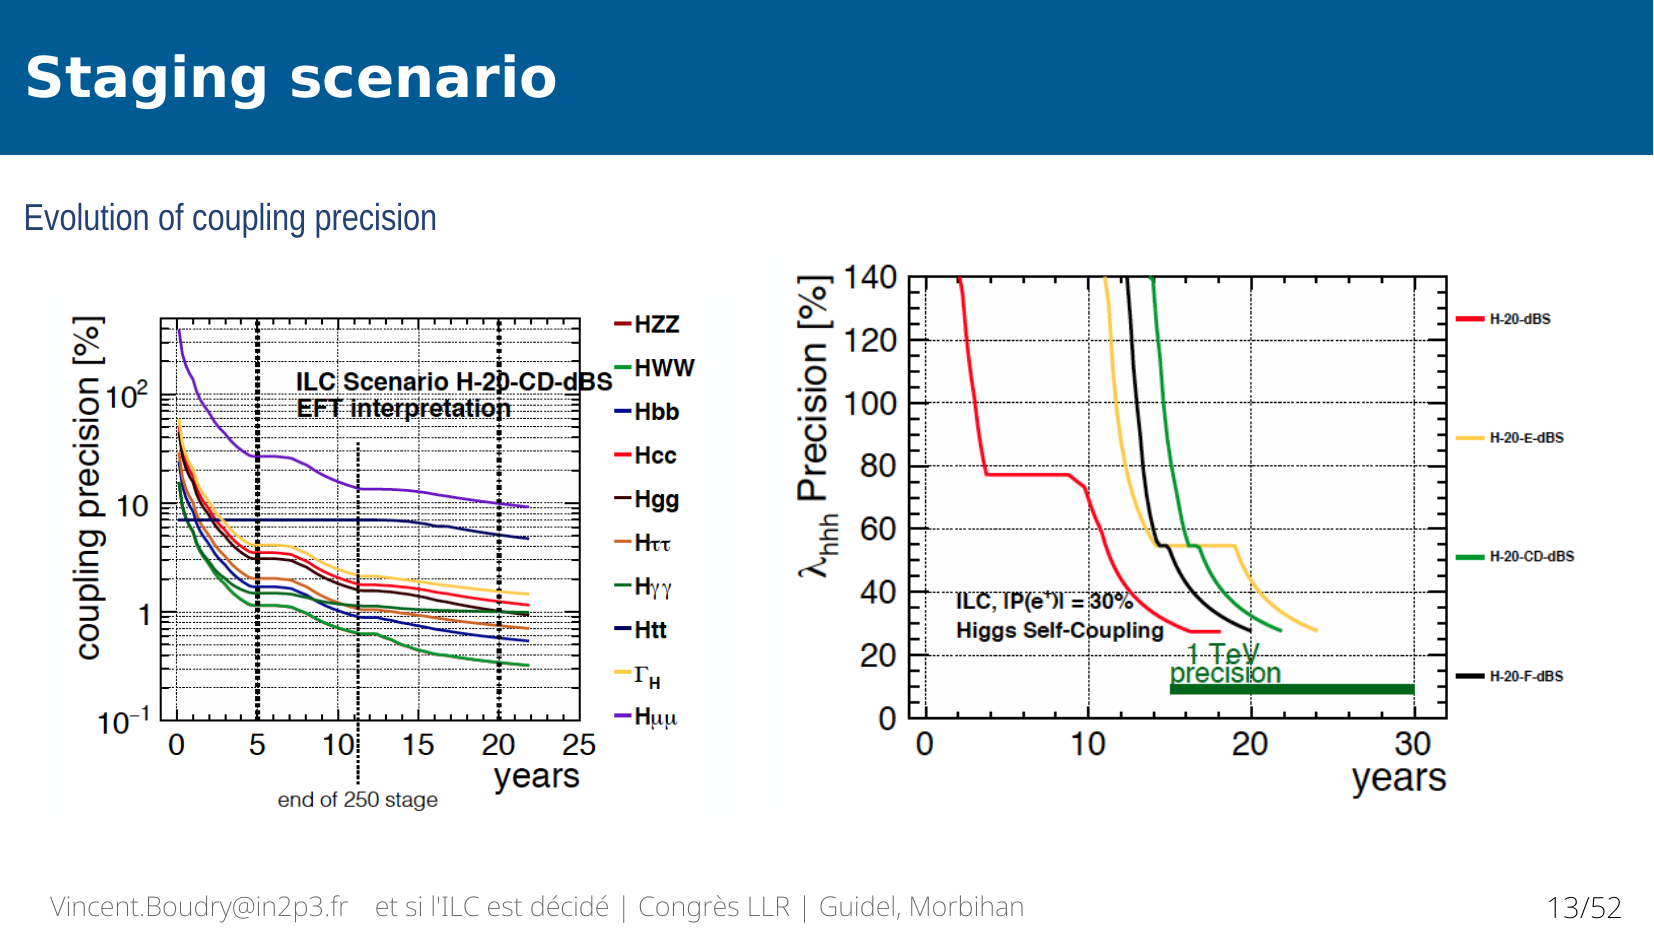

# Staging scenario
Evolution of coupling precision
et si l'ILC est décidé | Congrès LLR | Guidel, Morbihan
13